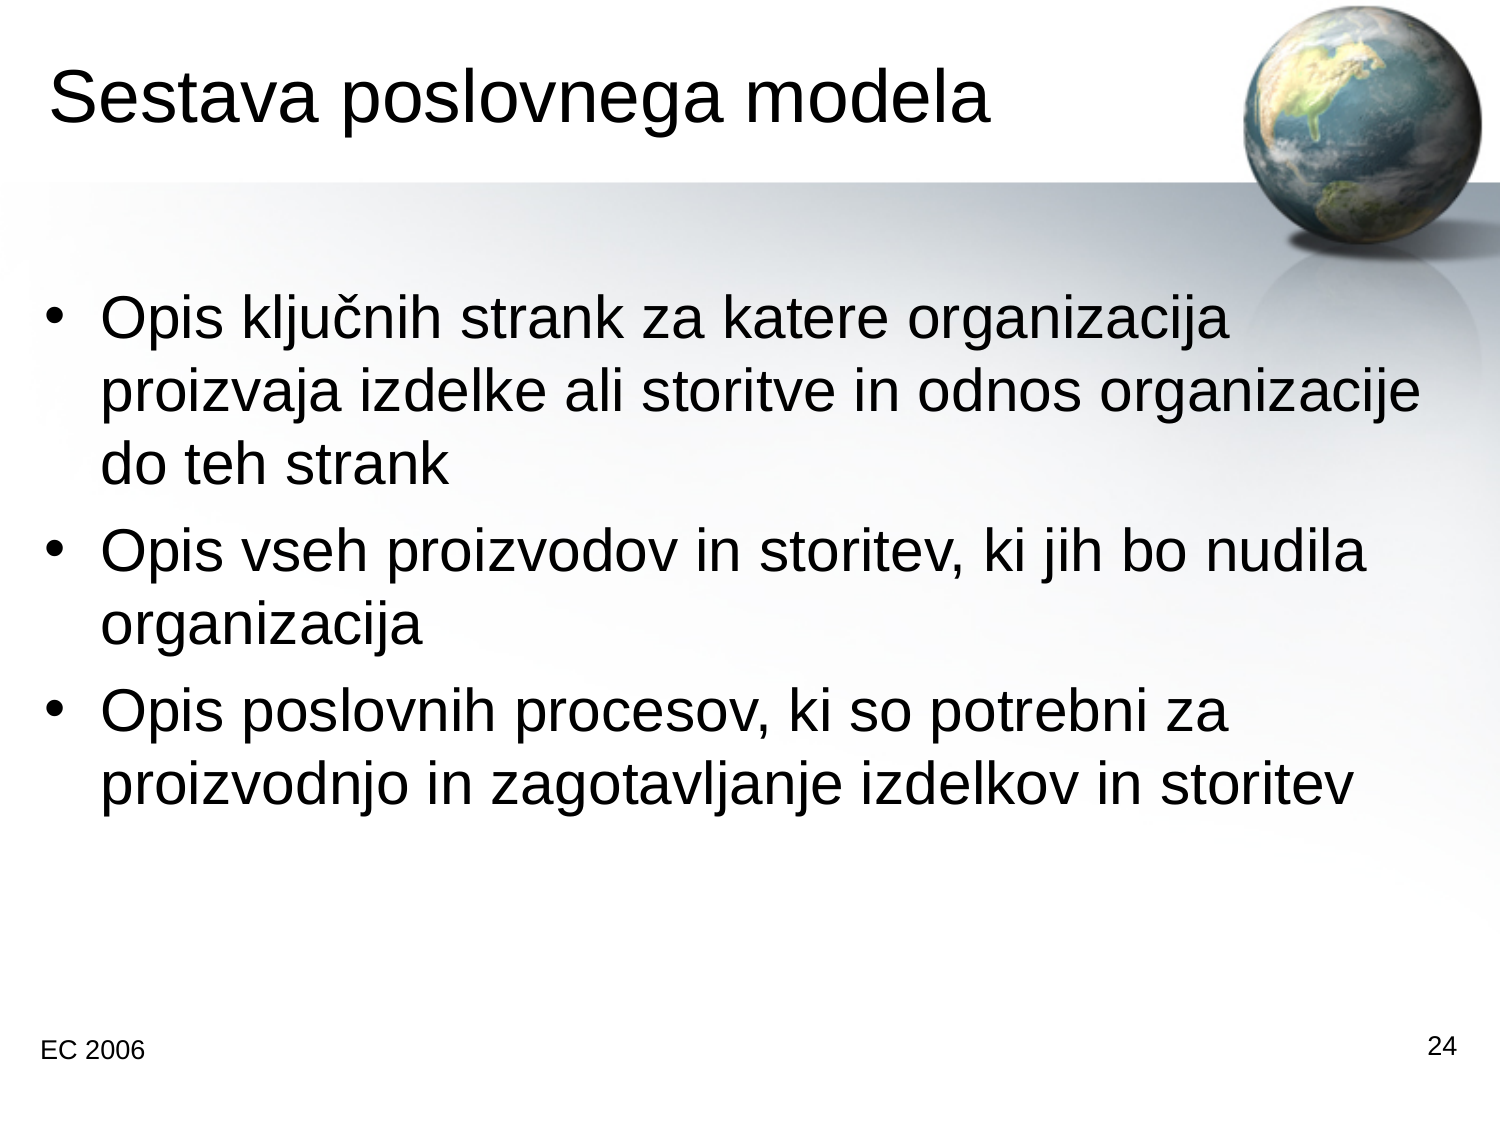

# Sestava poslovnega modela
Opis ključnih strank za katere organizacija proizvaja izdelke ali storitve in odnos organizacije do teh strank
Opis vseh proizvodov in storitev, ki jih bo nudila organizacija
Opis poslovnih procesov, ki so potrebni za proizvodnjo in zagotavljanje izdelkov in storitev
EC 2006